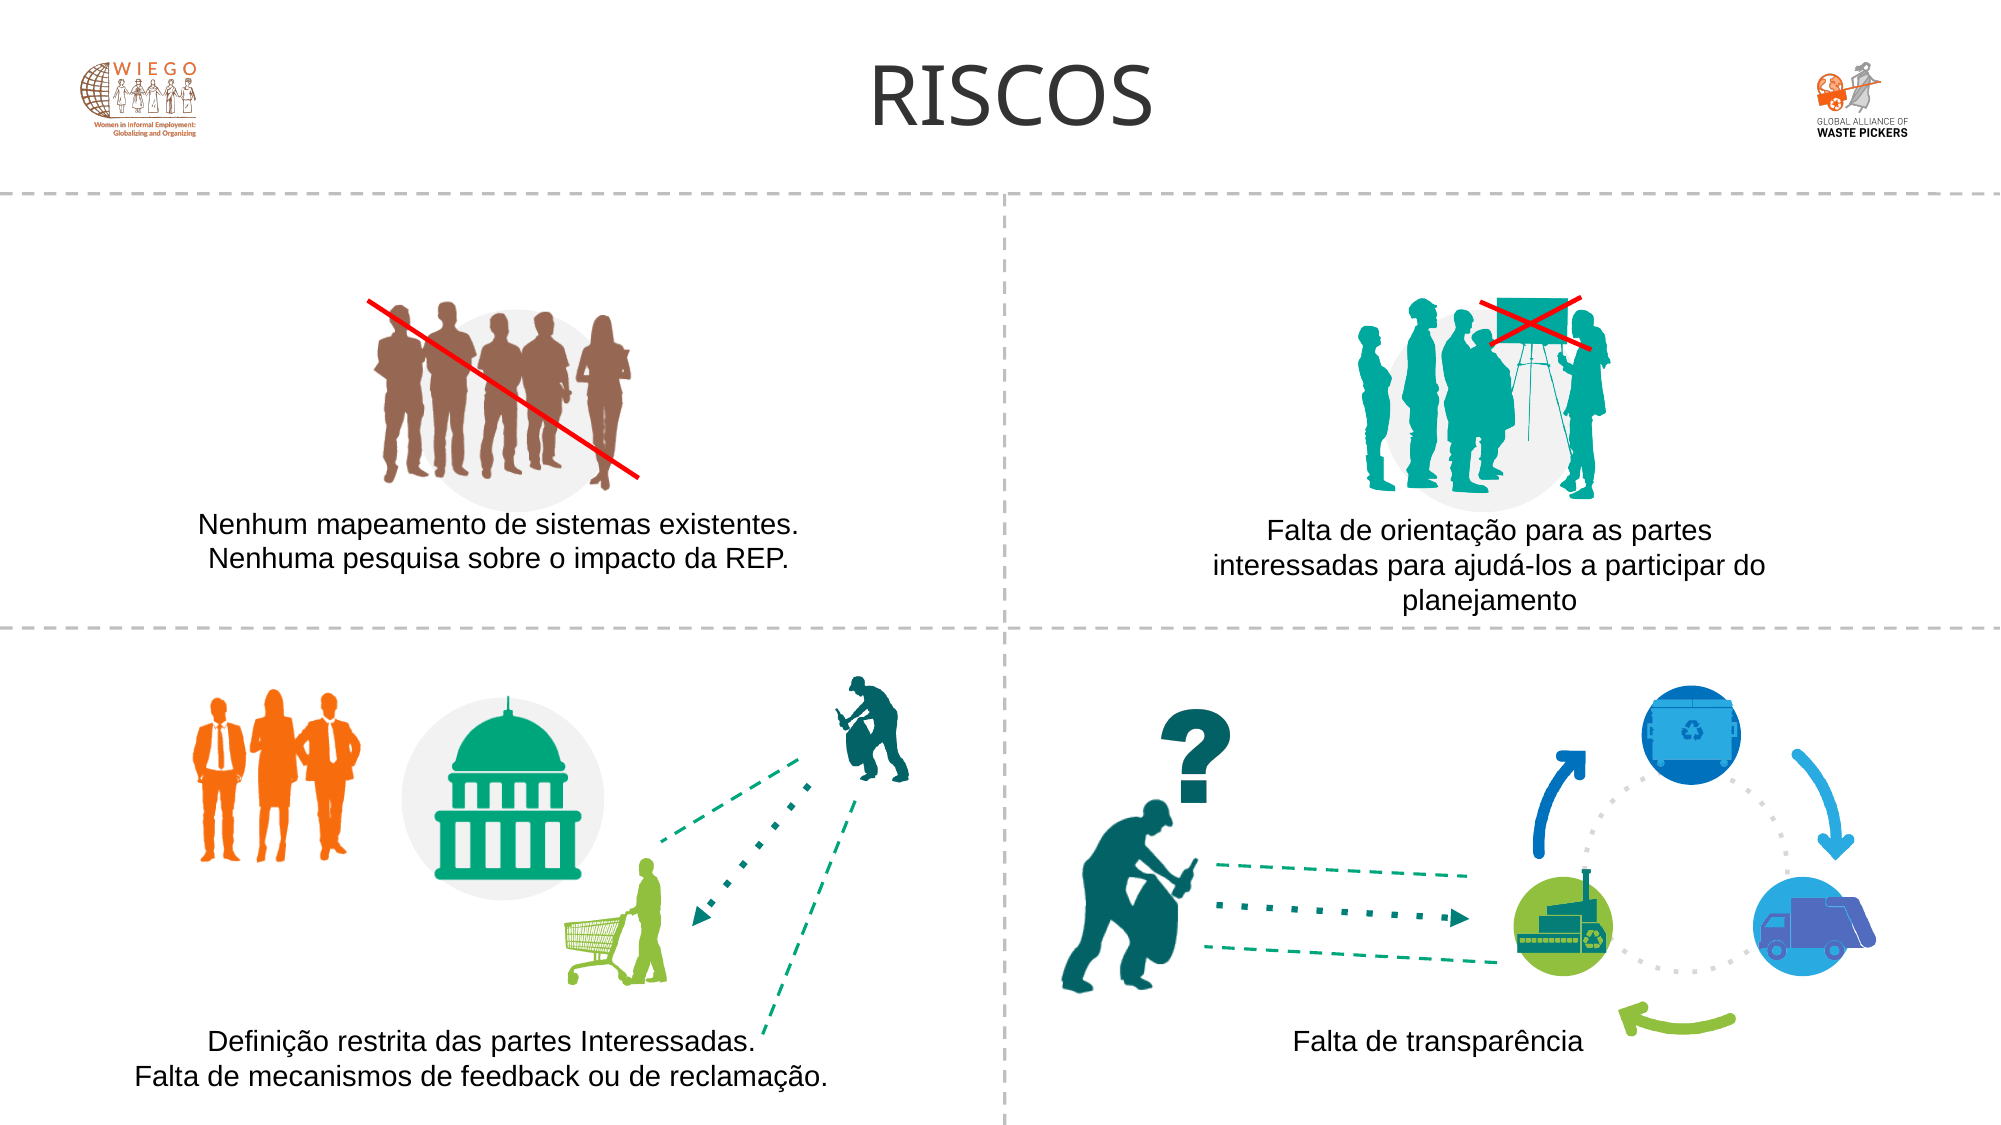

RISCOS
Nenhum mapeamento de sistemas existentes.
Nenhuma pesquisa sobre o impacto da REP.
Falta de orientação para as partes interessadas para ajudá-los a participar do planejamento
Definição restrita das partes Interessadas.
Falta de mecanismos de feedback ou de reclamação.
Falta de transparência